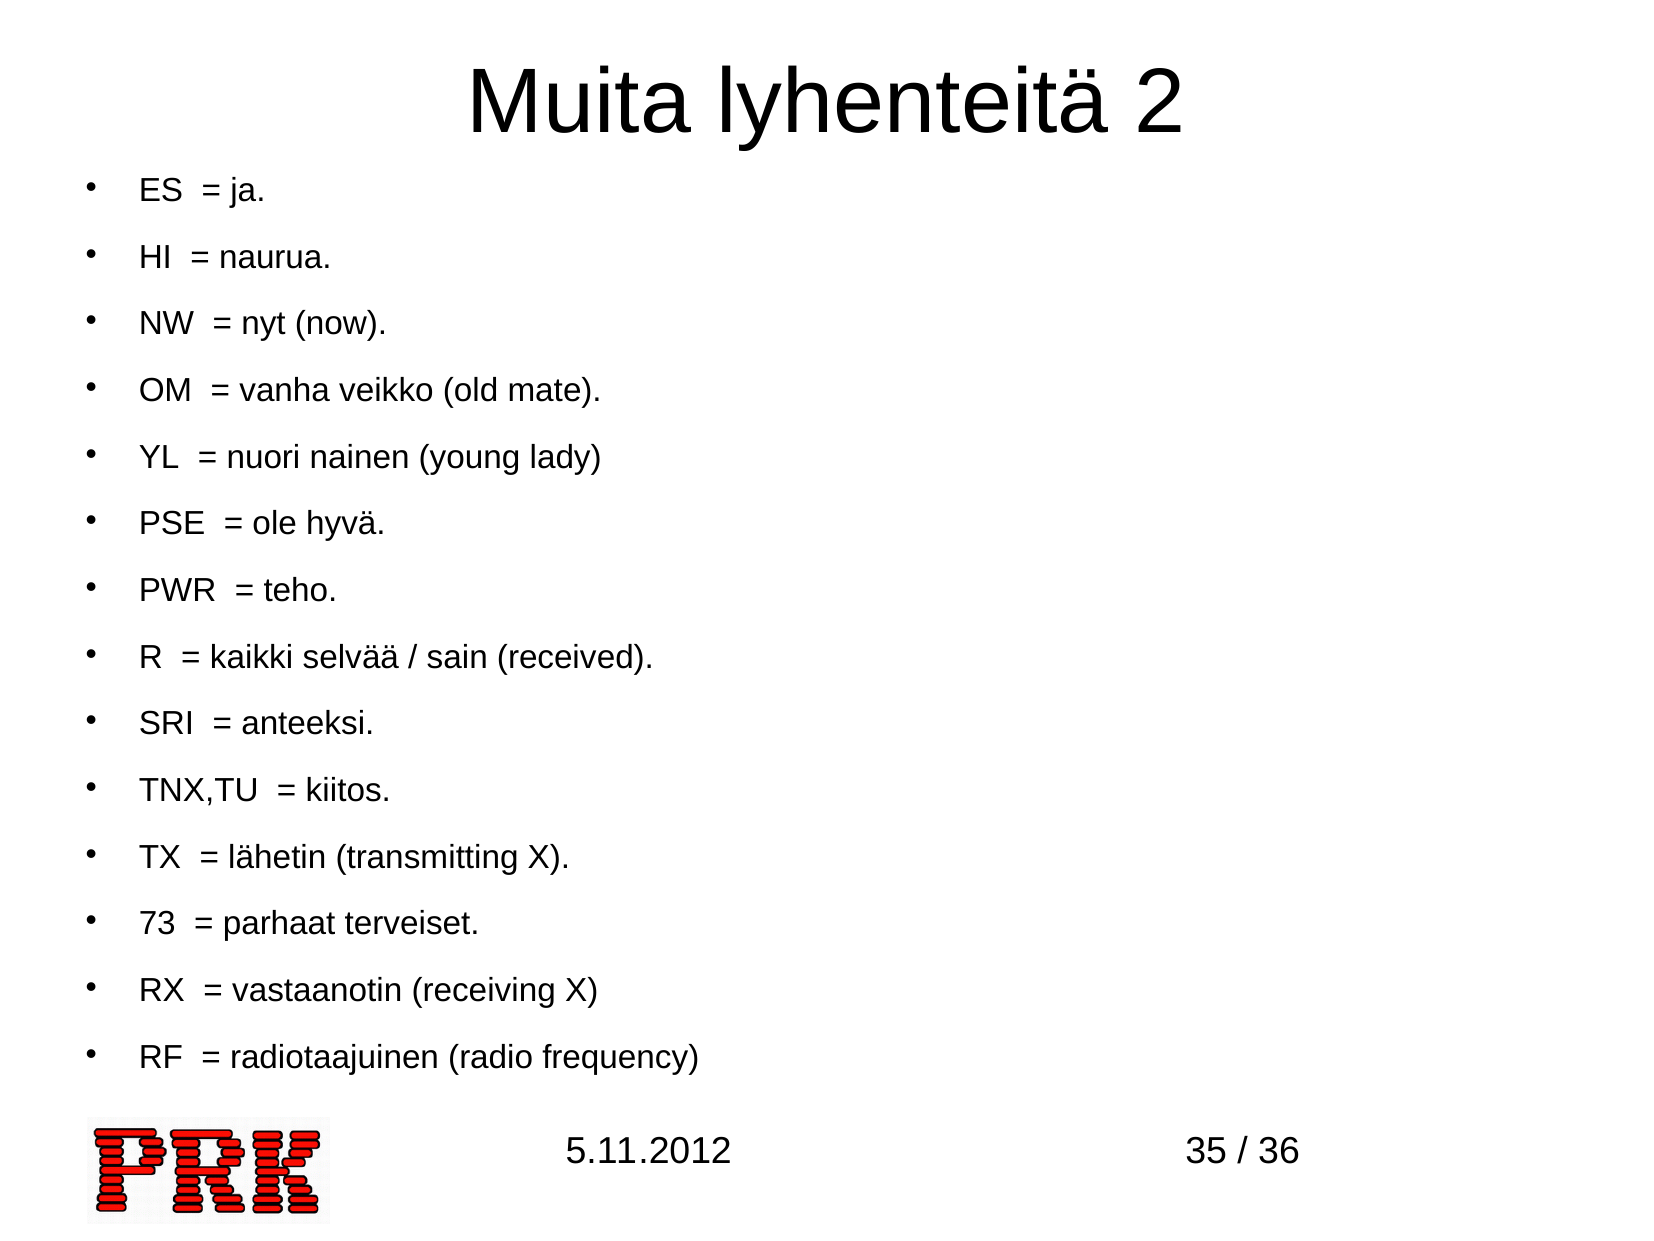

# Muita lyhenteitä 2
ES = ja.
HI = naurua.
NW = nyt (now).
OM = vanha veikko (old mate).
YL = nuori nainen (young lady)
PSE = ole hyvä.
PWR = teho.
R = kaikki selvää / sain (received).
SRI = anteeksi.
TNX,TU = kiitos.
TX = lähetin (transmitting X).
73 = parhaat terveiset.
RX = vastaanotin (receiving X)
RF = radiotaajuinen (radio frequency)
35